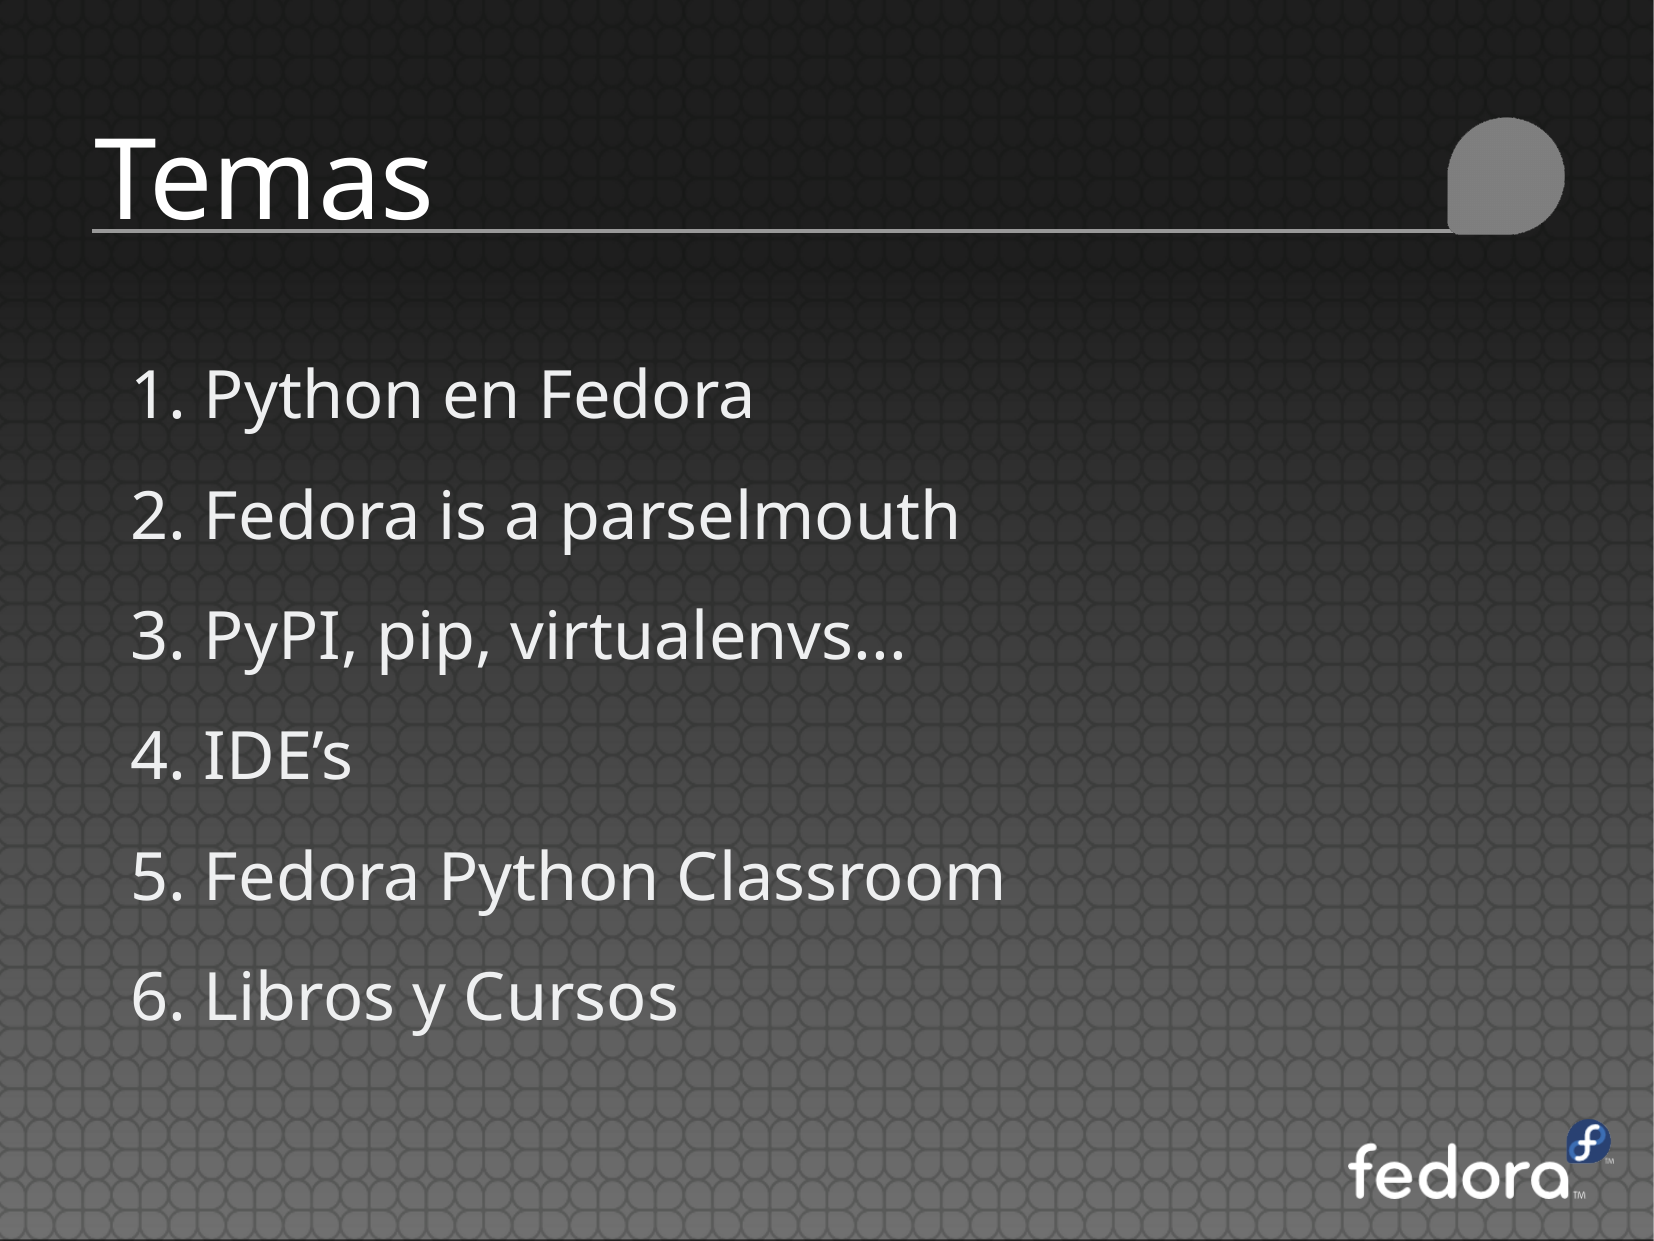

# Temas
 Python en Fedora
 Fedora is a parselmouth
 PyPI, pip, virtualenvs...
 IDE’s
 Fedora Python Classroom
 Libros y Cursos